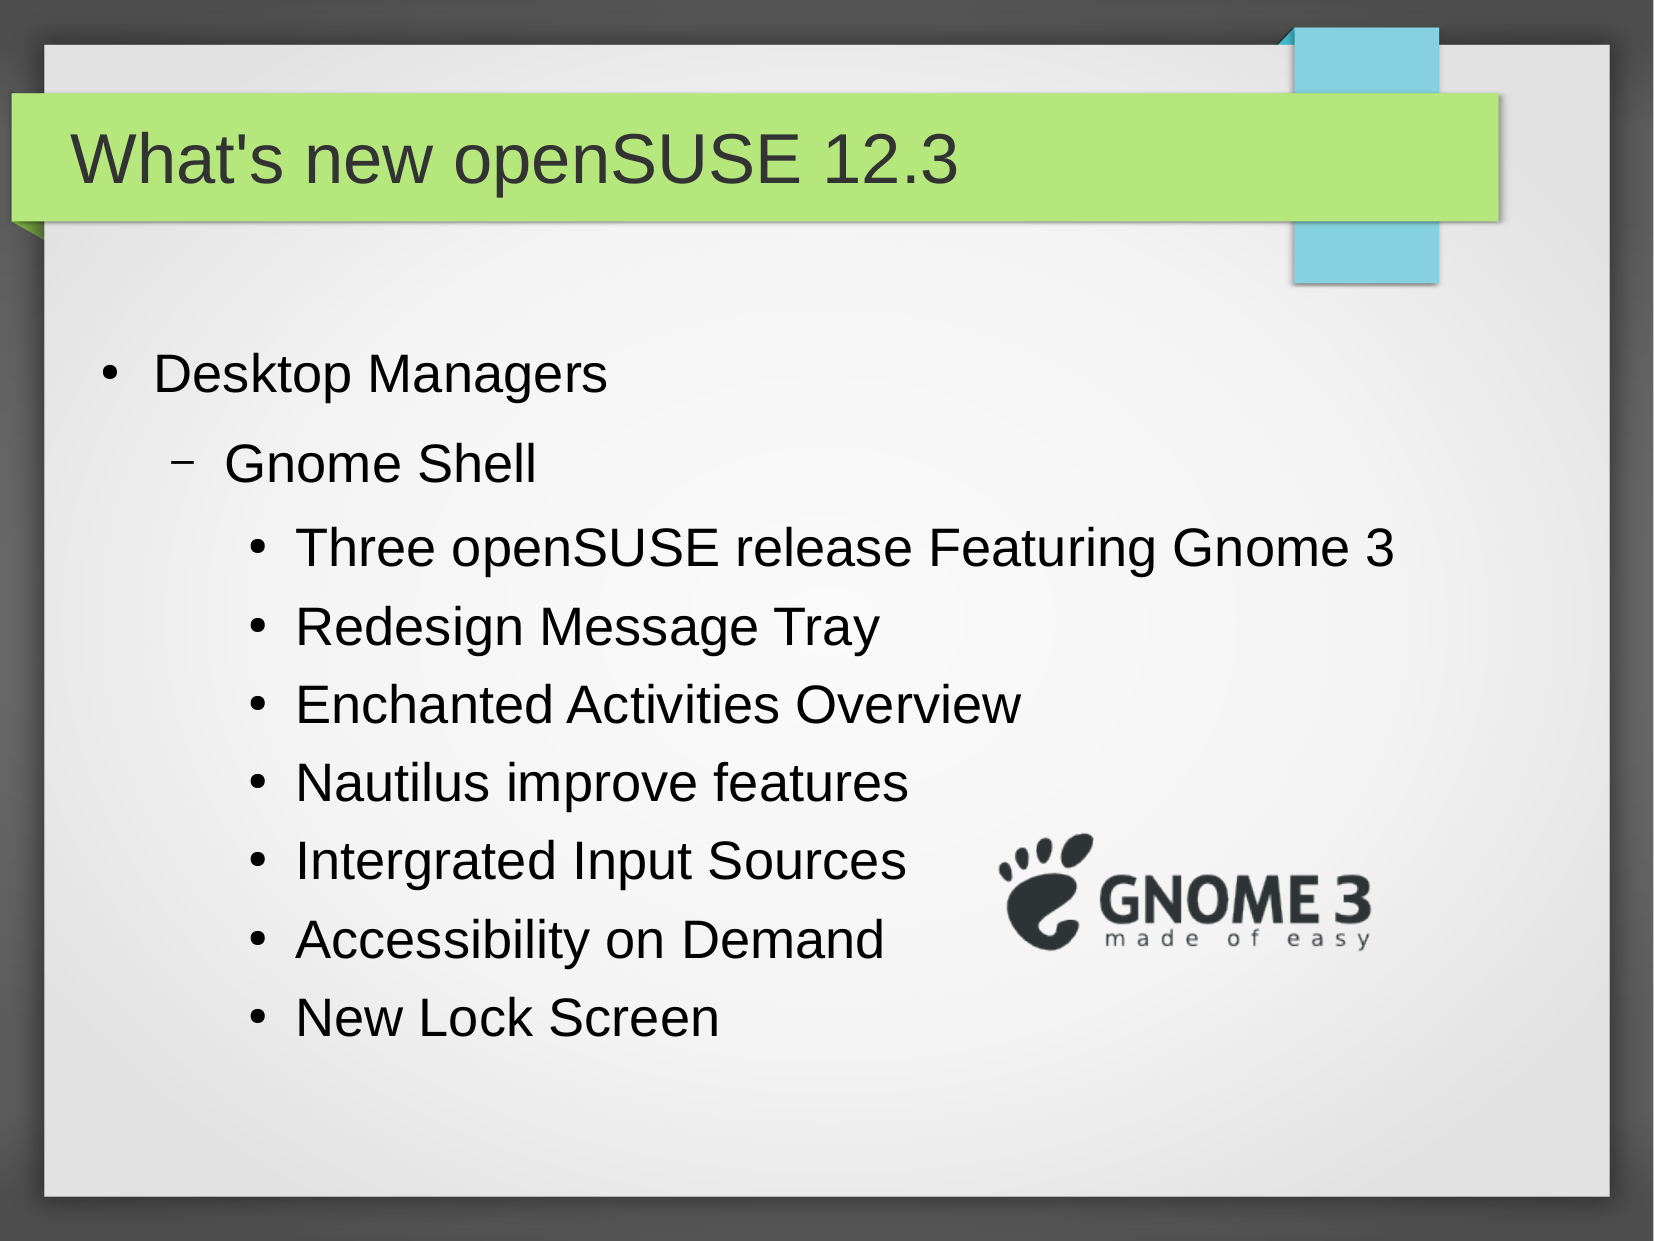

# What's new openSUSE 12.3
Desktop Managers
Gnome Shell
Three openSUSE release Featuring Gnome 3
Redesign Message Tray
Enchanted Activities Overview
Nautilus improve features
Intergrated Input Sources
Accessibility on Demand
New Lock Screen